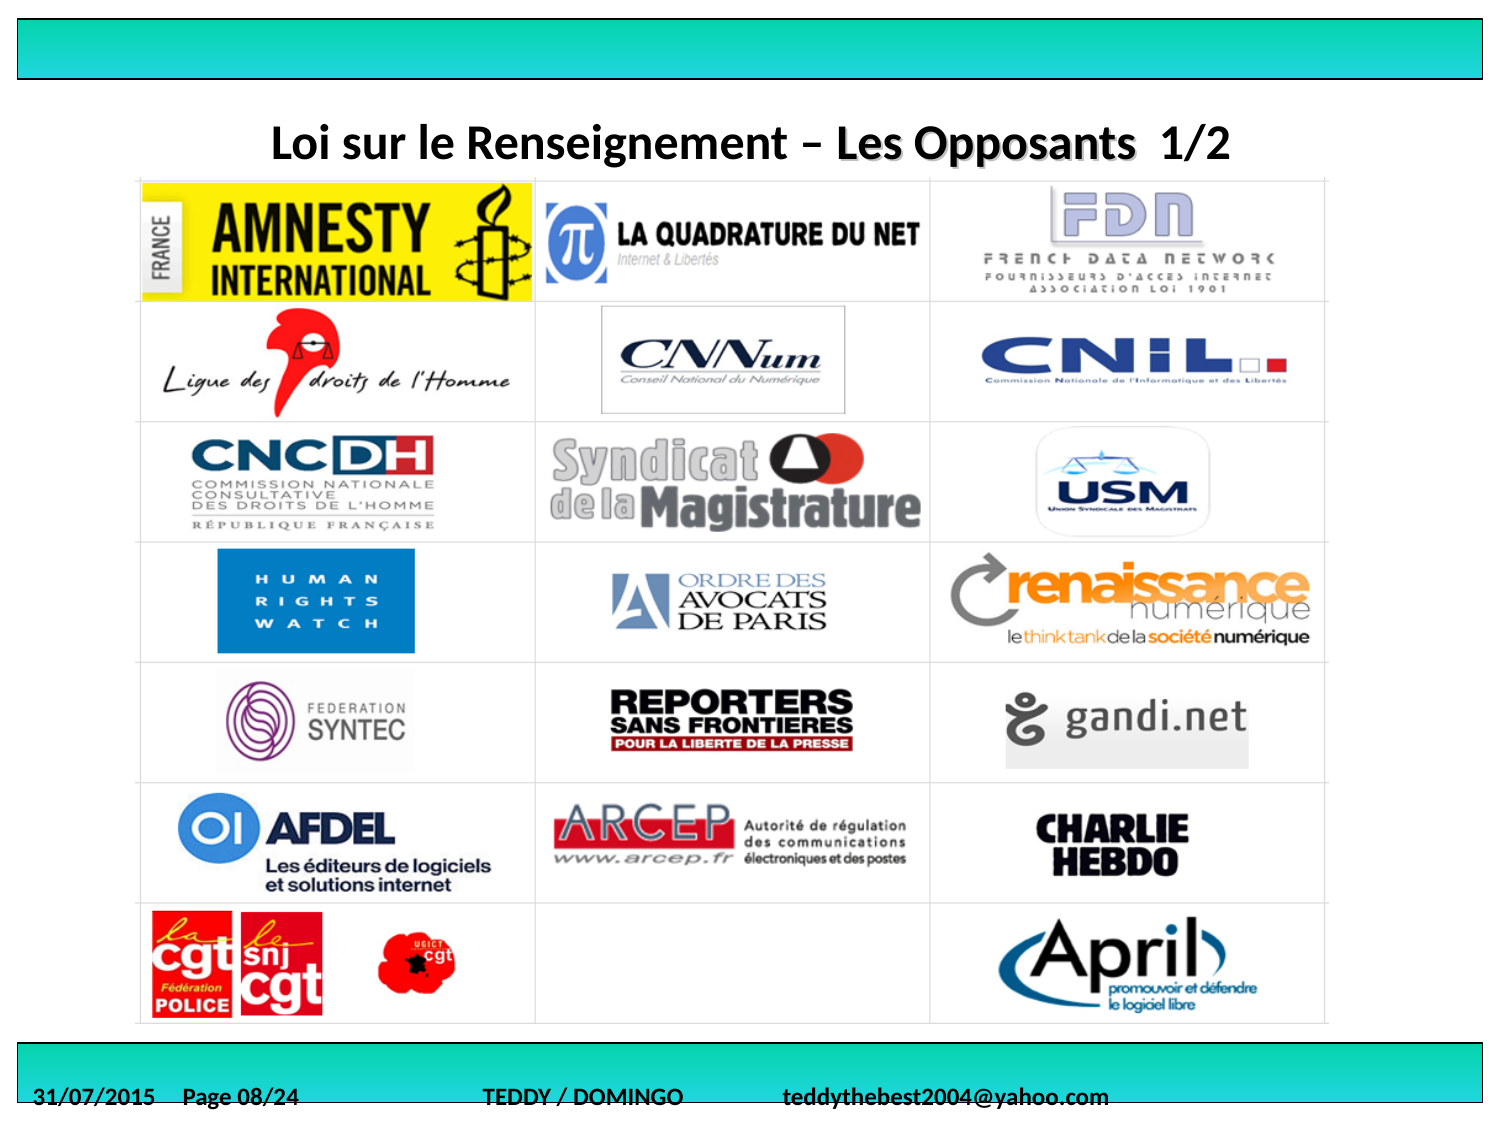

Loi sur le Renseignement – Les Opposants 1/2
31/07/2015	Page 08/24			TEDDY / DOMINGO		teddythebest2004@yahoo.com